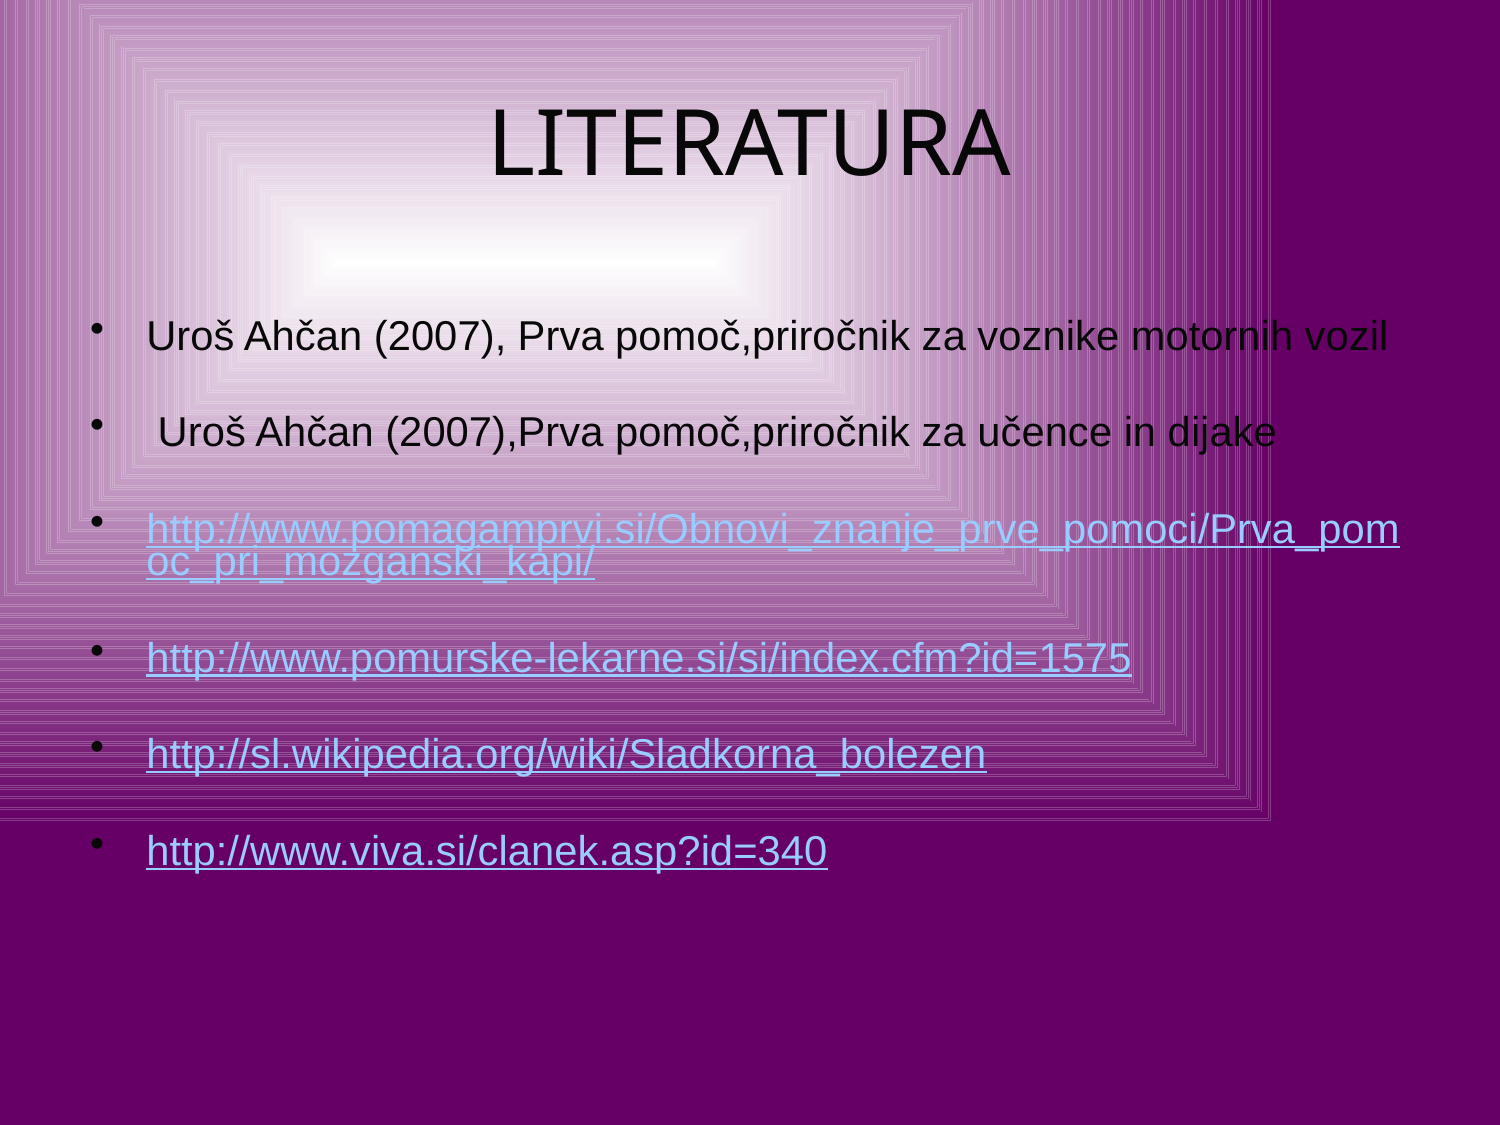

# LITERATURA
Uroš Ahčan (2007), Prva pomoč,priročnik za voznike motornih vozil
 Uroš Ahčan (2007),Prva pomoč,priročnik za učence in dijake
http://www.pomagamprvi.si/Obnovi_znanje_prve_pomoci/Prva_pomoc_pri_mozganski_kapi/
http://www.pomurske-lekarne.si/si/index.cfm?id=1575
http://sl.wikipedia.org/wiki/Sladkorna_bolezen
http://www.viva.si/clanek.asp?id=340